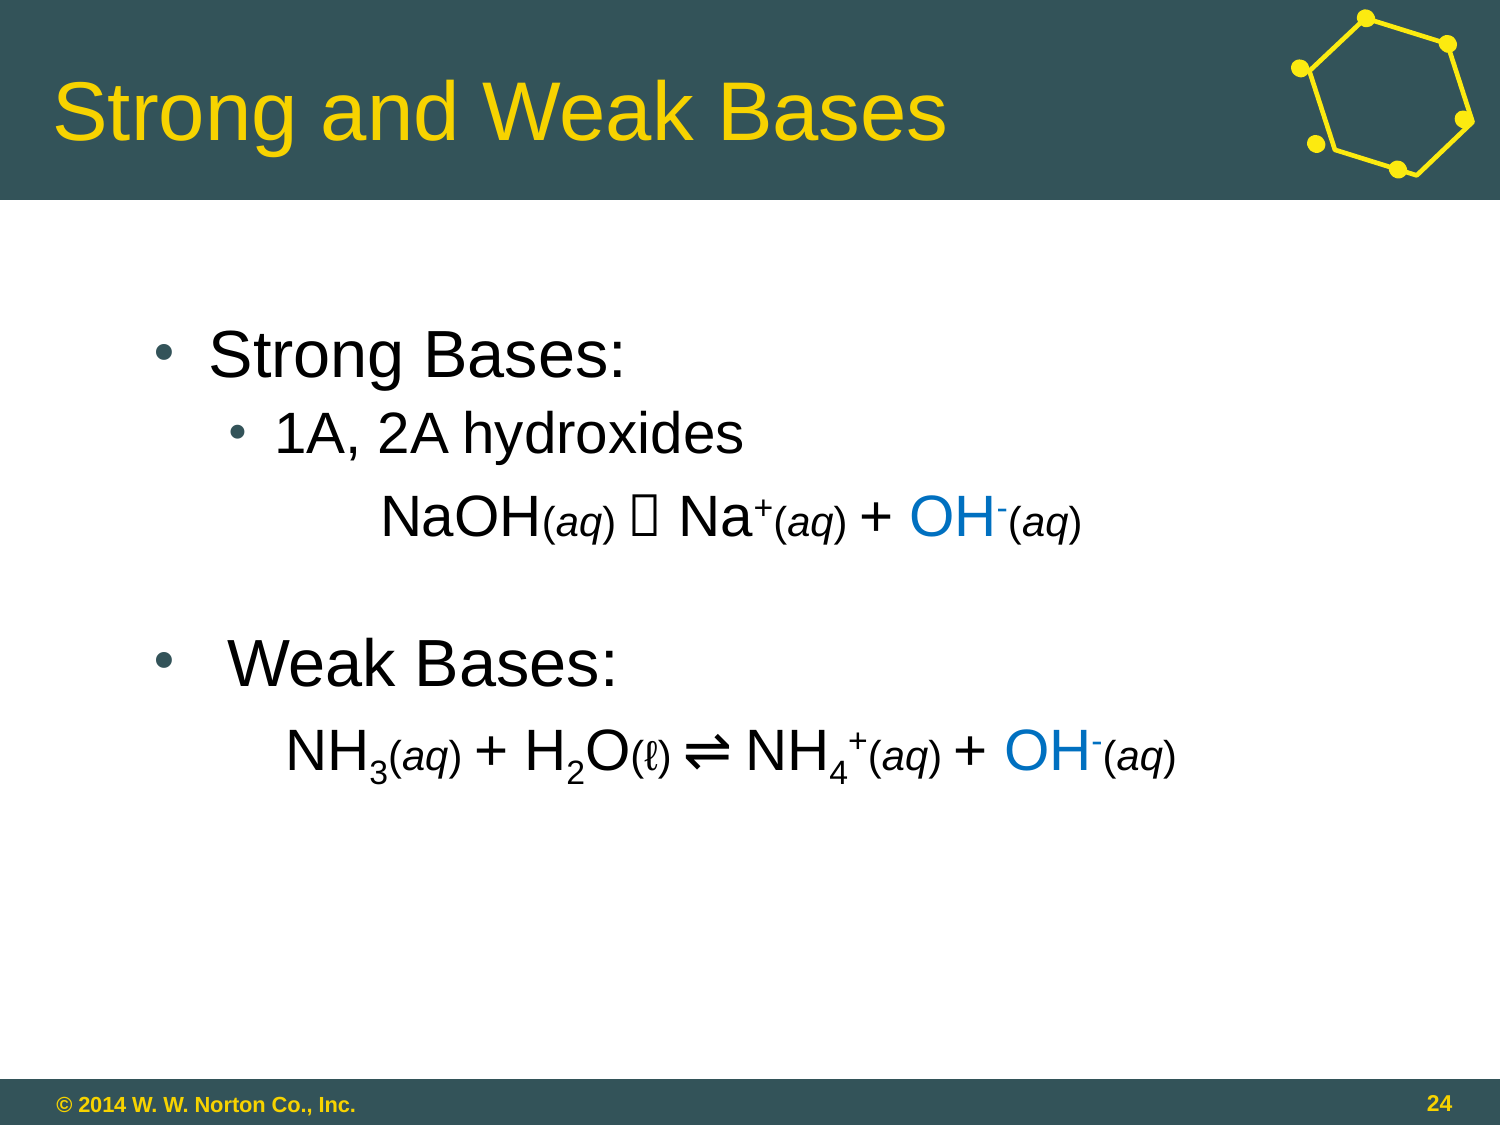

Strong and Weak Bases
# Strong Bases:
1A, 2A hydroxides
NaOH(aq)  Na+(aq) + OH-(aq)
 Weak Bases:
NH3(aq) + H2O(ℓ) ⇌ NH4+(aq) + OH-(aq)